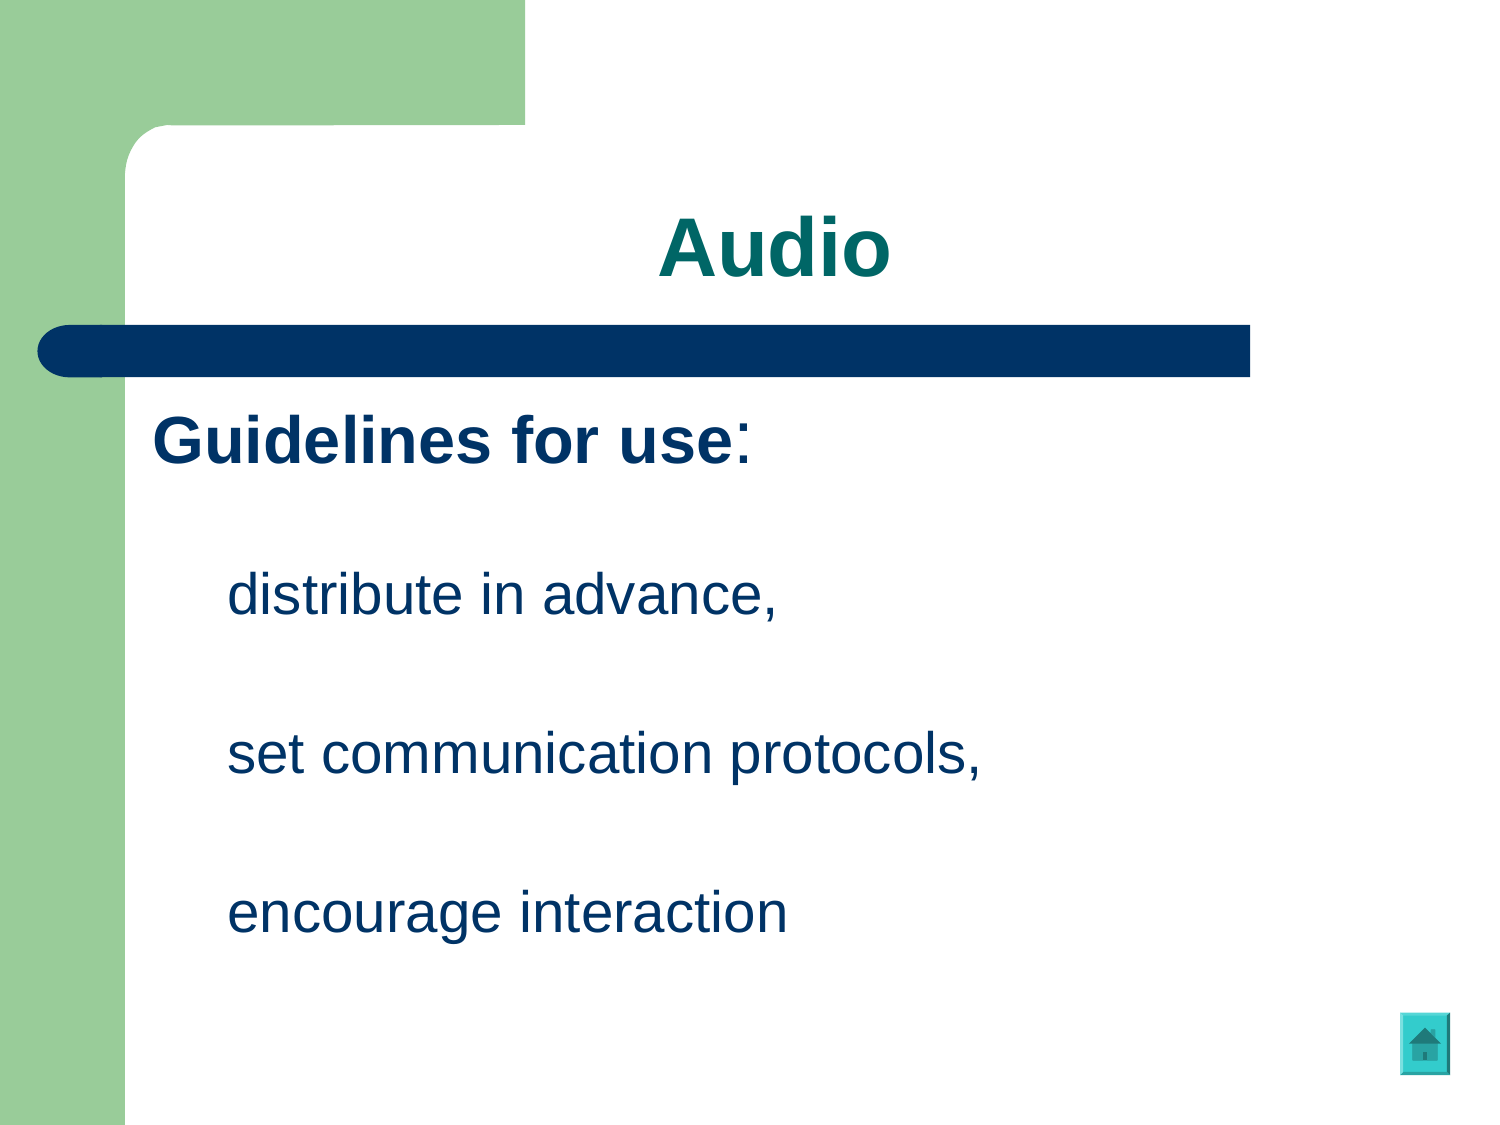

# Audio
Guidelines for use:
distribute in advance,
set communication protocols,
encourage interaction